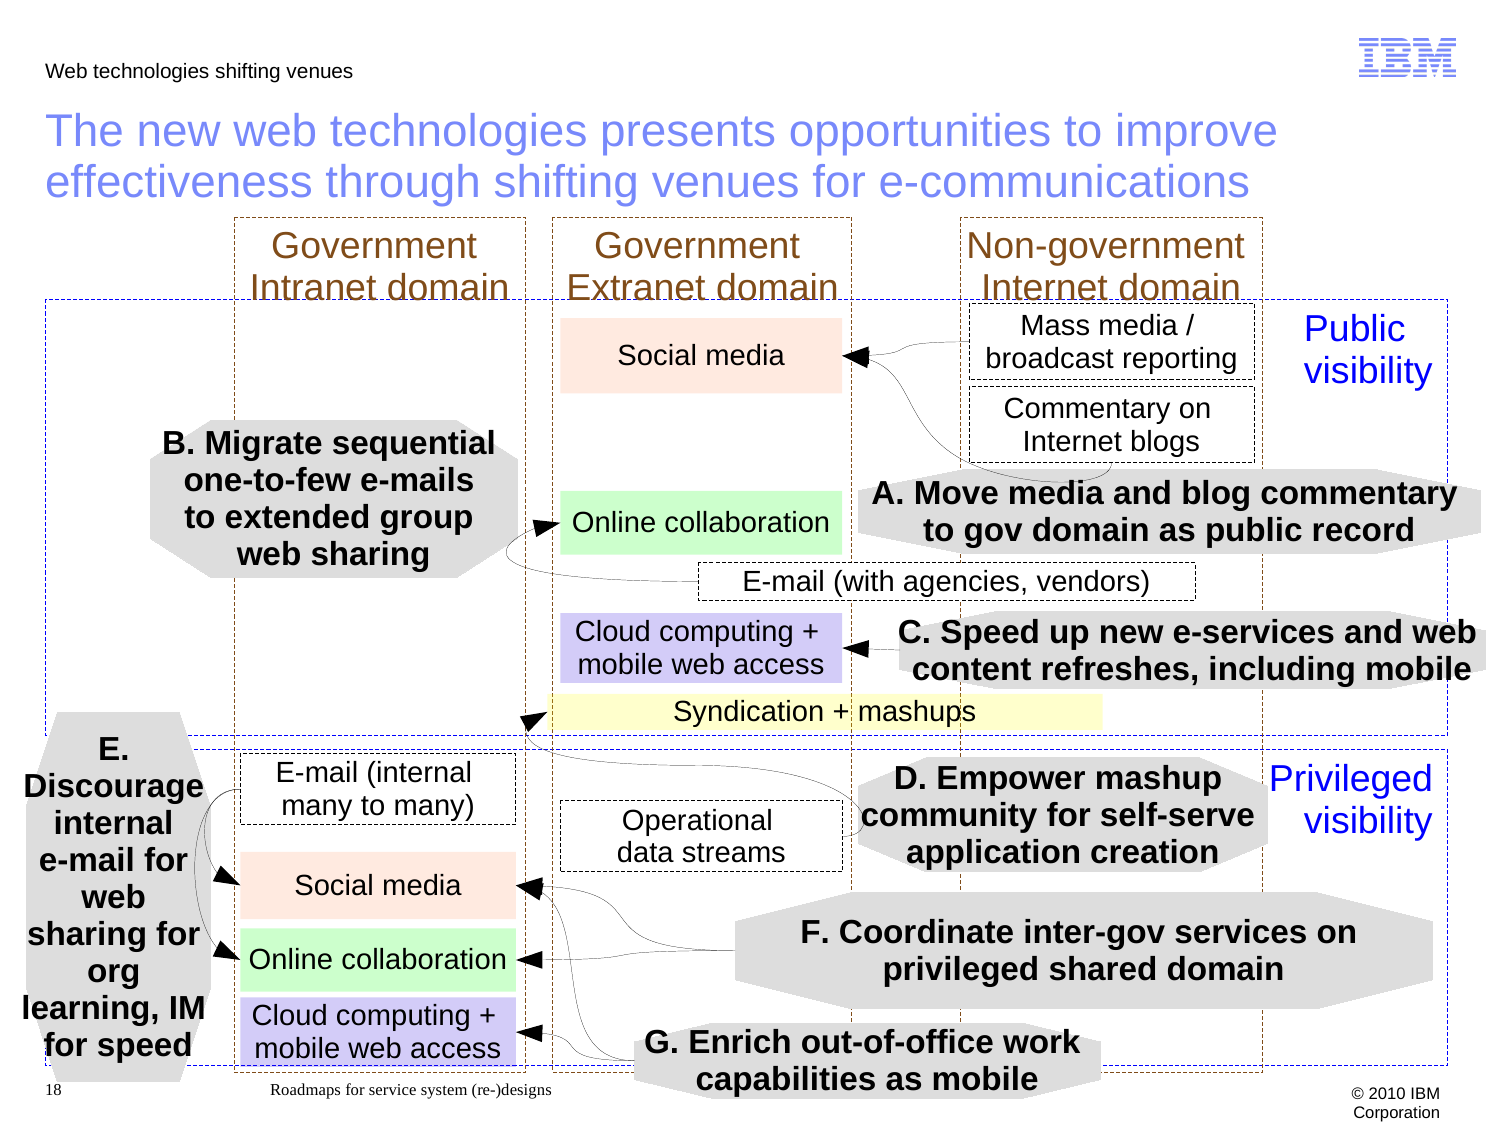

Web technologies shifting venues
# The new web technologies presents opportunities to improve effectiveness through shifting venues for e-communications
Government
Intranet domain
Government
Extranet domain
Non-government
Internet domain
Public
visibility
Mass media /
broadcast reporting
Social media
Commentary on
Internet blogs
B. Migrate sequential
one-to-few e-mails
to extended group
web sharing
A. Move media and blog commentary
to gov domain as public record
Online collaboration
E-mail (with agencies, vendors)
C. Speed up new e-services and web
content refreshes, including mobile
Cloud computing +
mobile web access
Syndication + mashups
E.
Discourage
internal
e-mail for
web
sharing for
org
learning, IM
for speed
Privileged
 visibility
E-mail (internal
many to many)
D. Empower mashup
community for self-serve
application creation
Operational
data streams
Social media
F. Coordinate inter-gov services on
privileged shared domain
Online collaboration
Cloud computing +
mobile web access
G. Enrich out-of-office work
capabilities as mobile
18
Roadmaps for service system (re-)designs